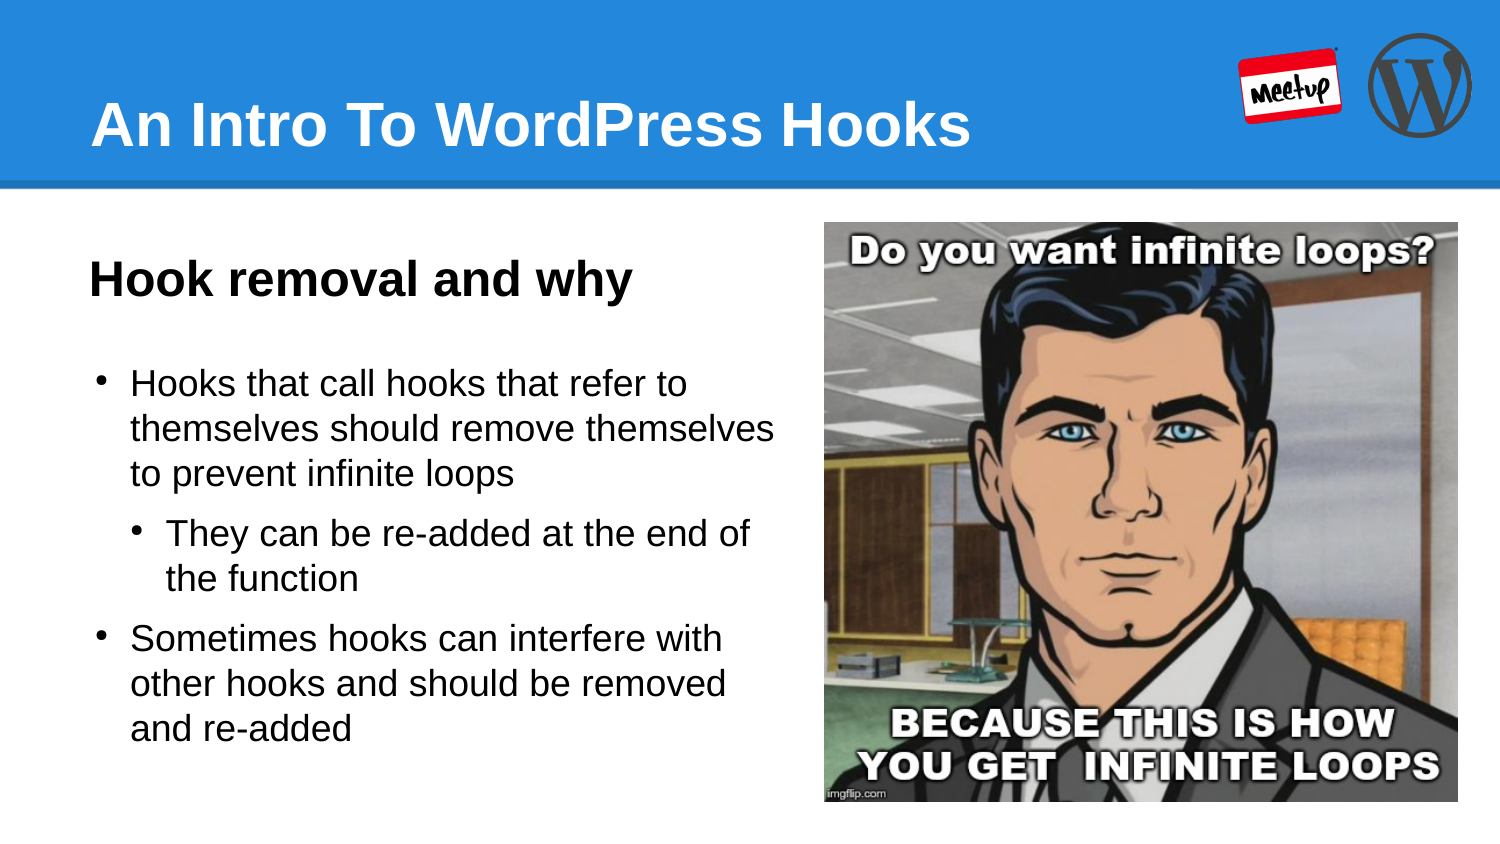

# An Intro To WordPress Hooks
Hook removal and why
Hooks that call hooks that refer to
themselves should remove themselves
to prevent infinite loops
They can be re-added at the end of
the function
Sometimes hooks can interfere with
other hooks and should be removed
and re-added